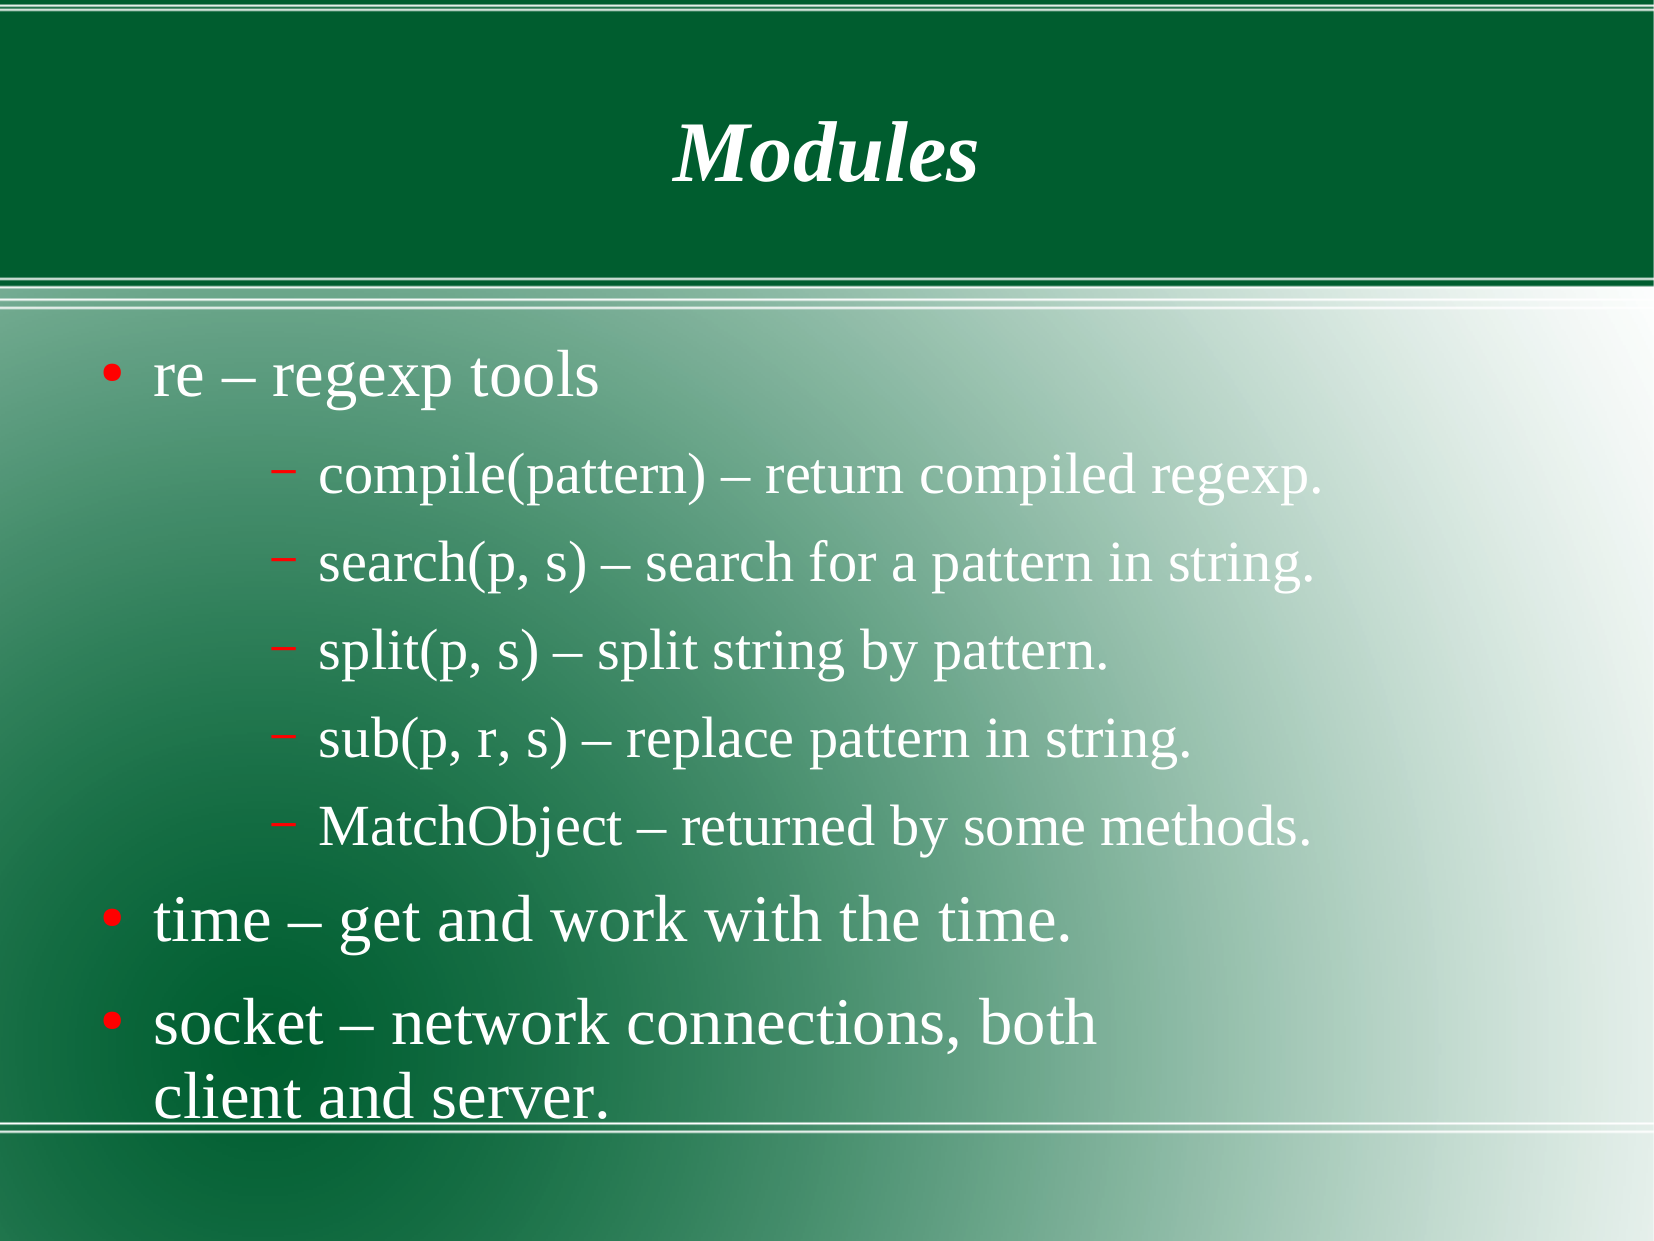

# Modules
re – regexp tools
compile(pattern) – return compiled regexp.
search(p, s) – search for a pattern in string.
split(p, s) – split string by pattern.
sub(p, r, s) – replace pattern in string.
MatchObject – returned by some methods.
time – get and work with the time.
socket – network connections, both
client and server.